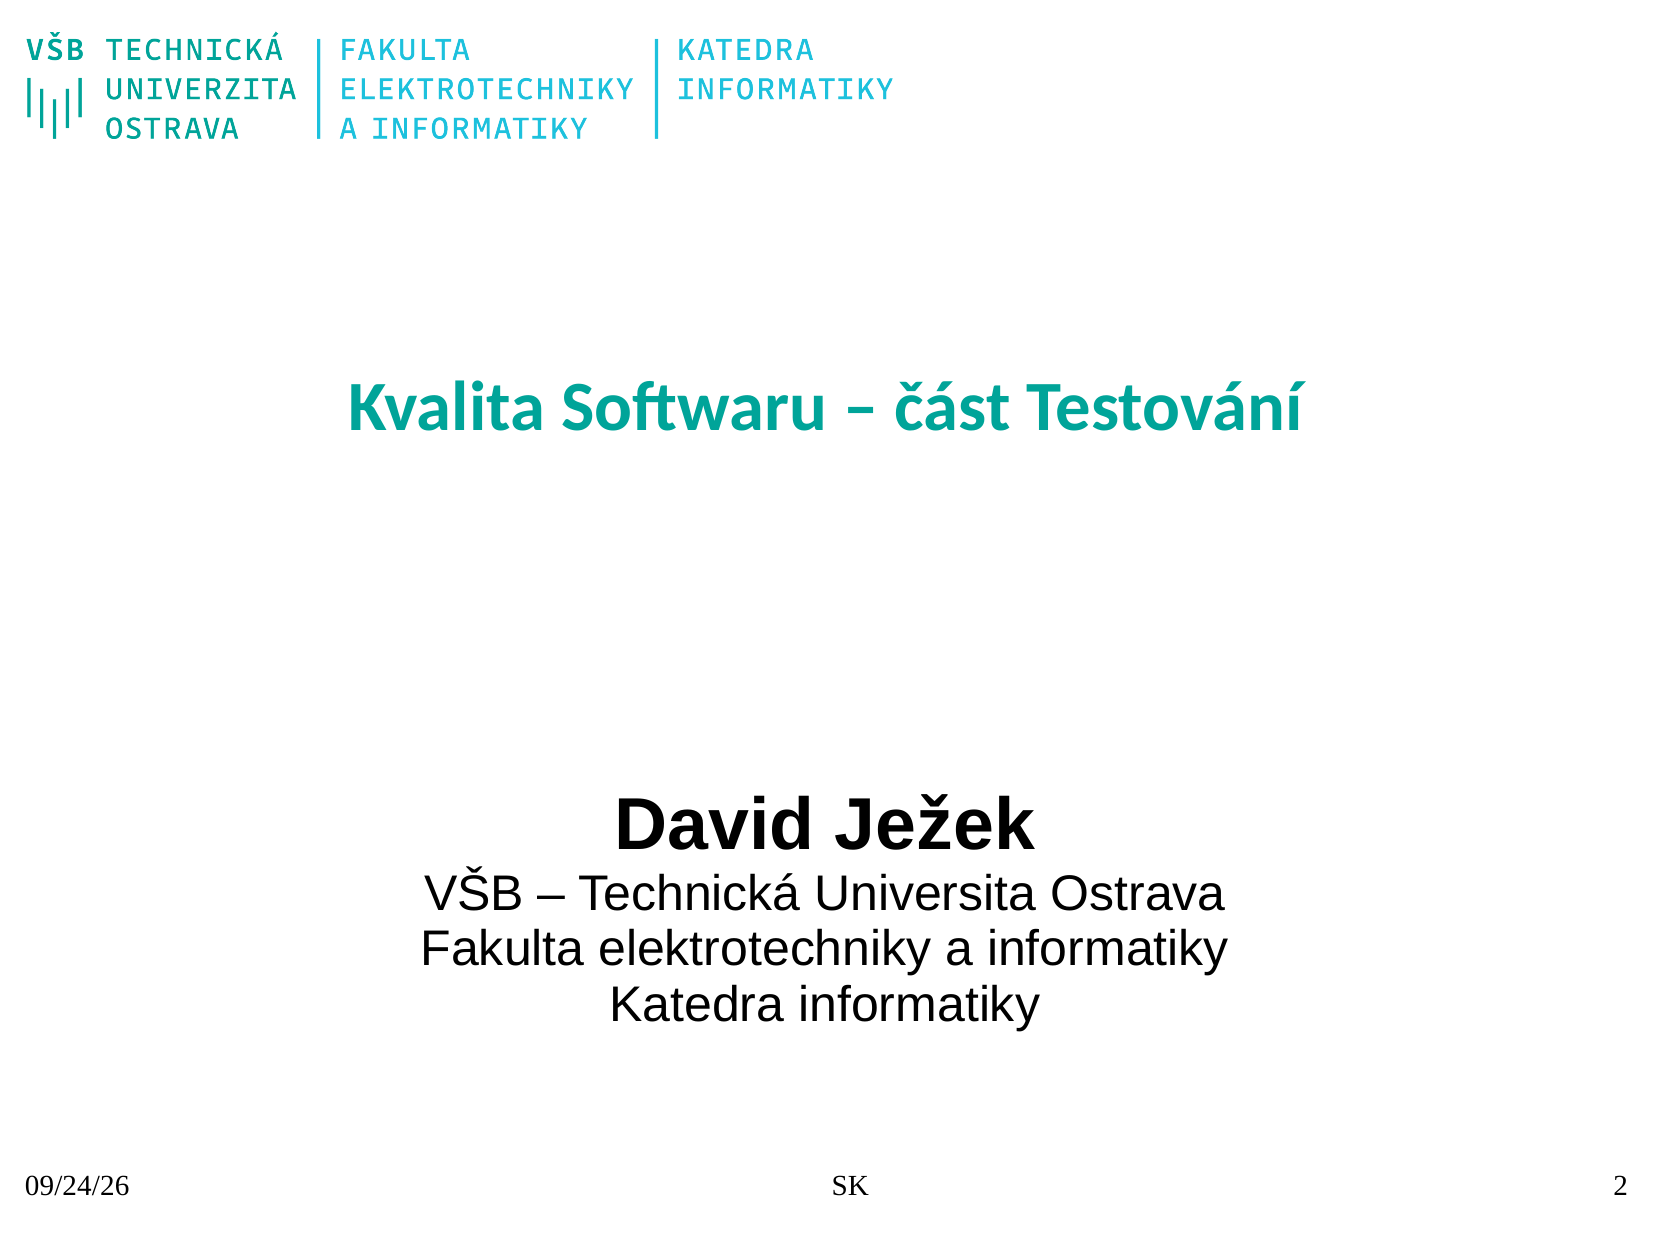

# Kvalita Softwaru – část Testování
David Ježek
VŠB – Technická Universita Ostrava
Fakulta elektrotechniky a informatiky
Katedra informatiky
SK
2